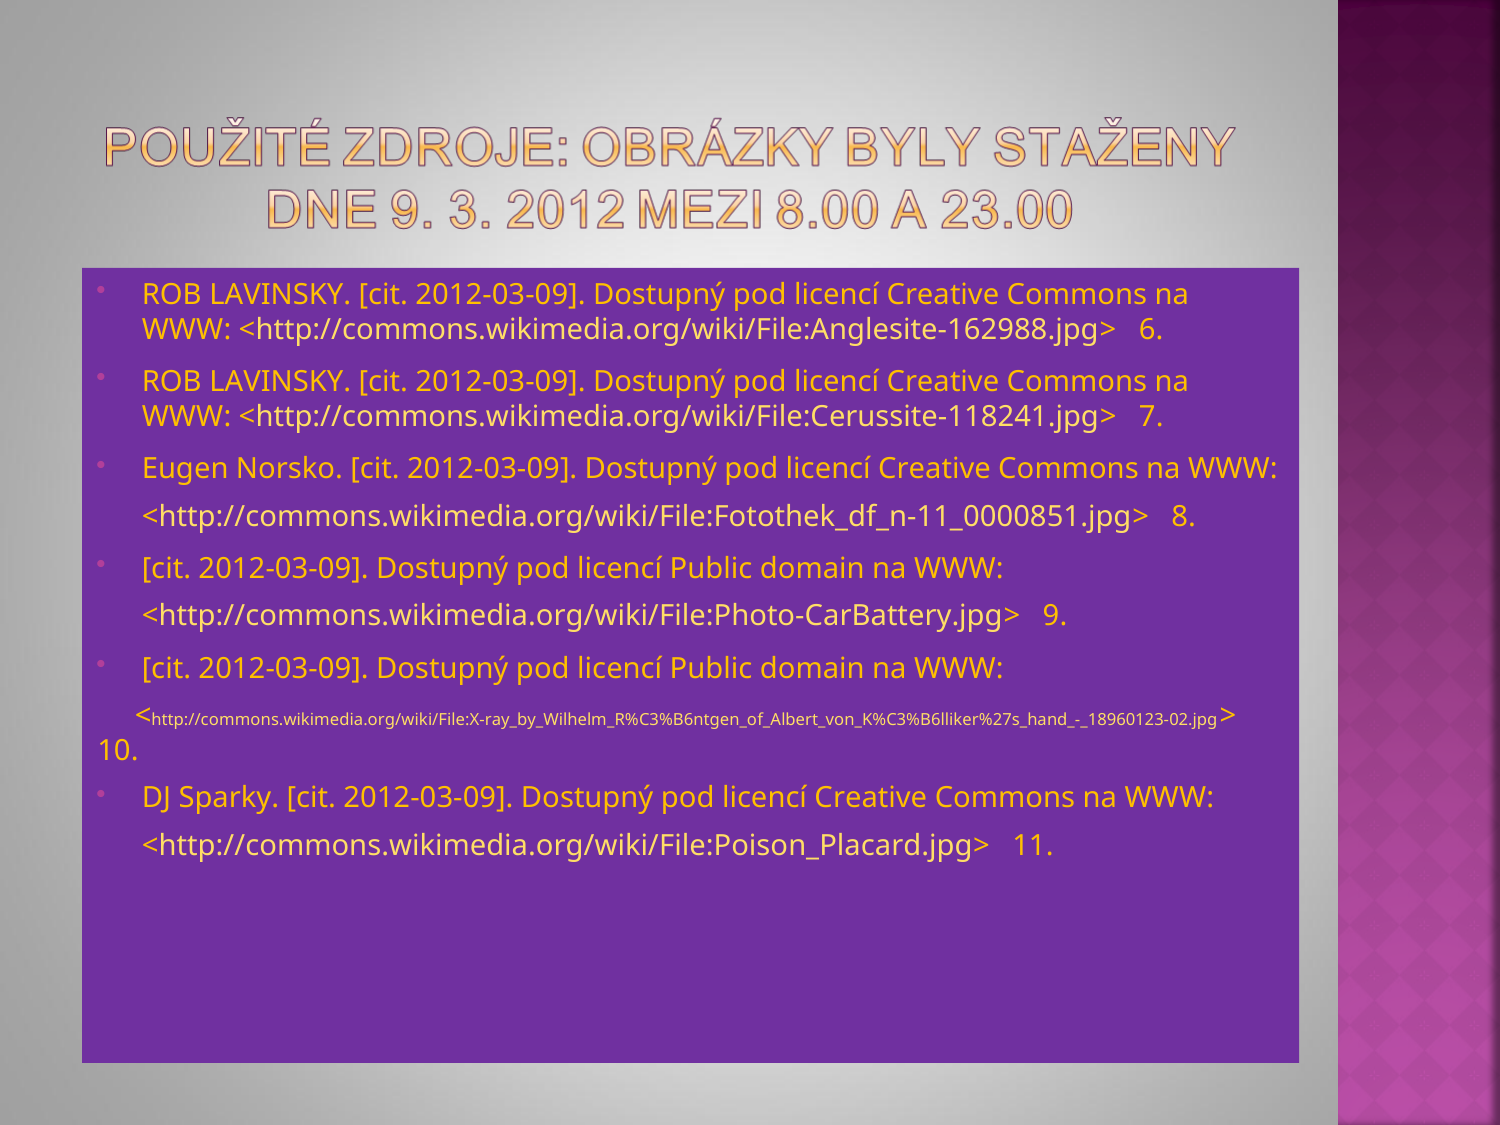

# ROB LAVINSKY. [cit. 2012-03-09]. Dostupný pod licencí Creative Commons na WWW: <http://commons.wikimedia.org/wiki/File:Anglesite-162988.jpg> 6.
ROB LAVINSKY. [cit. 2012-03-09]. Dostupný pod licencí Creative Commons na WWW: <http://commons.wikimedia.org/wiki/File:Cerussite-118241.jpg> 7.
Eugen Norsko. [cit. 2012-03-09]. Dostupný pod licencí Creative Commons na WWW:
<http://commons.wikimedia.org/wiki/File:Fotothek_df_n-11_0000851.jpg> 8.
[cit. 2012-03-09]. Dostupný pod licencí Public domain na WWW:
<http://commons.wikimedia.org/wiki/File:Photo-CarBattery.jpg> 9.
[cit. 2012-03-09]. Dostupný pod licencí Public domain na WWW:
 <http://commons.wikimedia.org/wiki/File:X-ray_by_Wilhelm_R%C3%B6ntgen_of_Albert_von_K%C3%B6lliker%27s_hand_-_18960123-02.jpg> 10.
DJ Sparky. [cit. 2012-03-09]. Dostupný pod licencí Creative Commons na WWW:
<http://commons.wikimedia.org/wiki/File:Poison_Placard.jpg> 11.